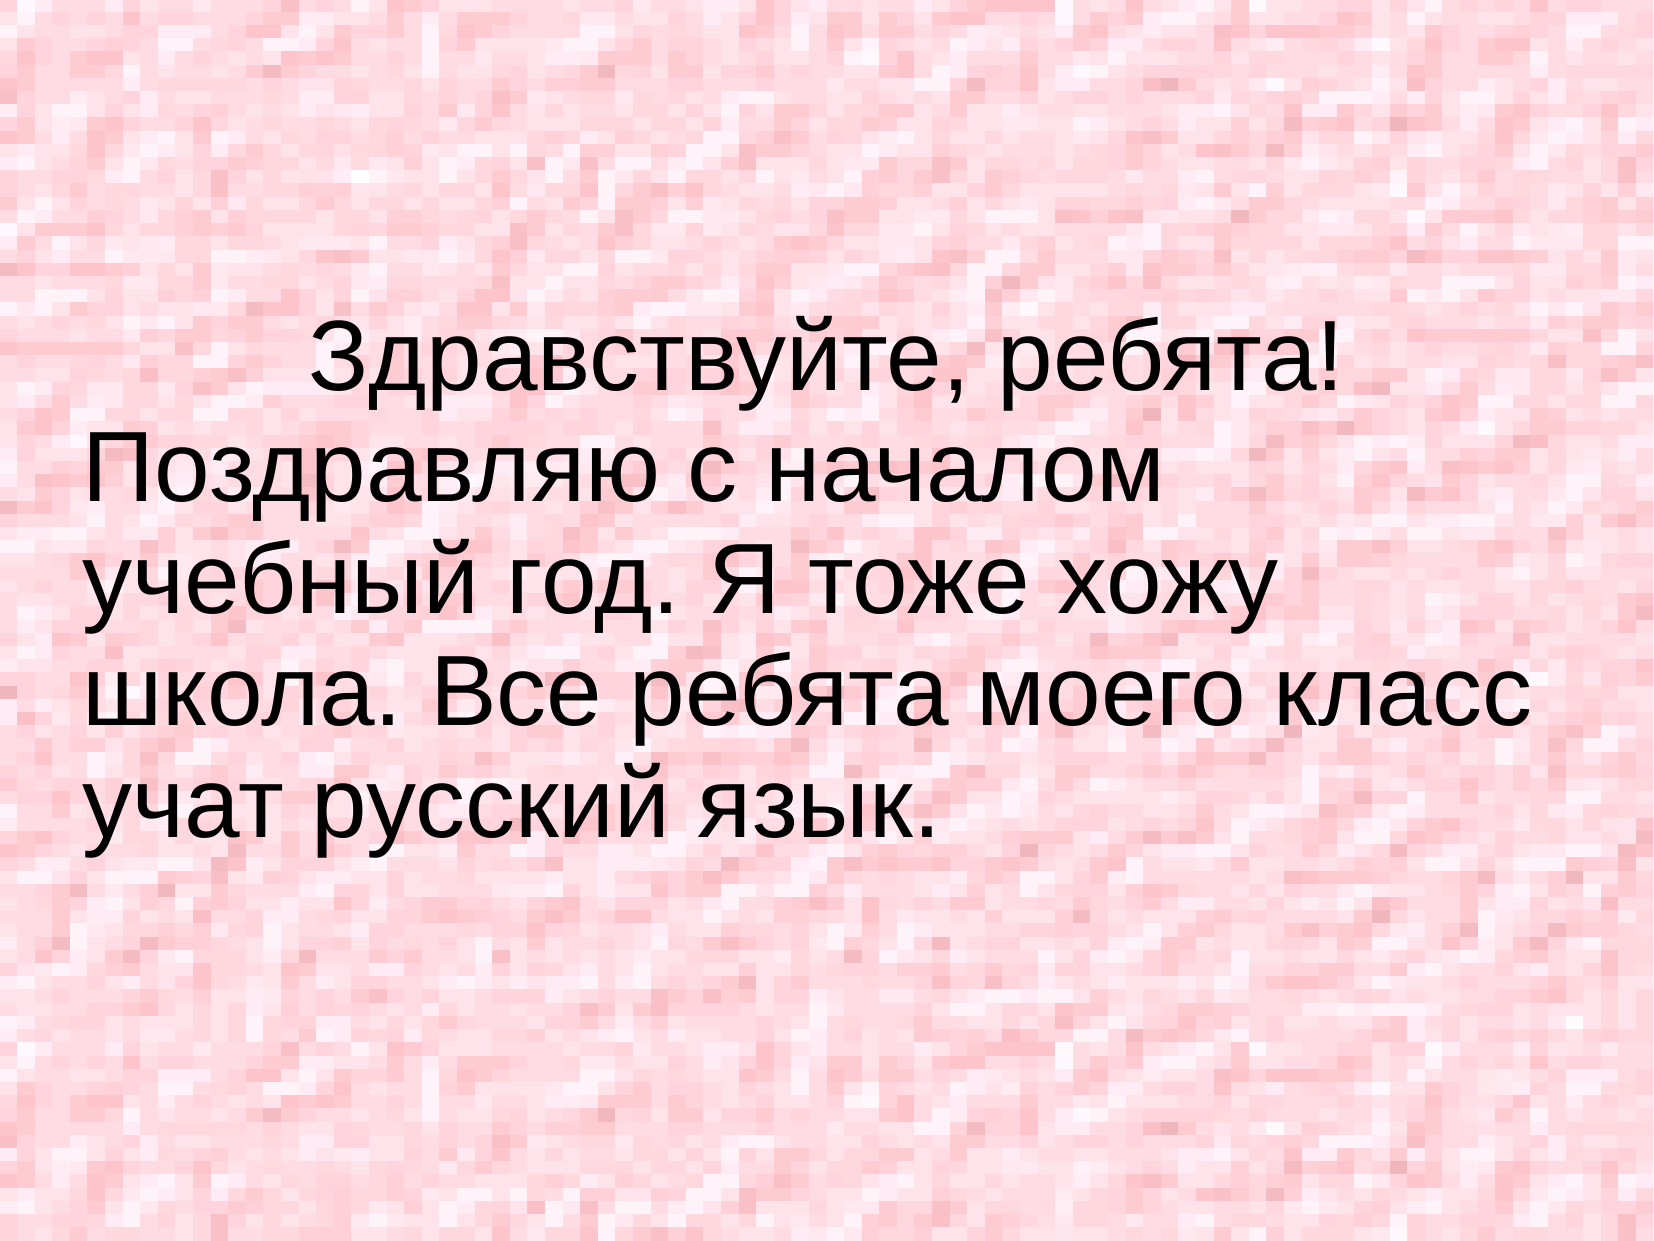

# Здравствуйте, ребята!
Поздравляю с началом учебный год. Я тоже хожу школа. Все ребята моего класс учат русский язык.